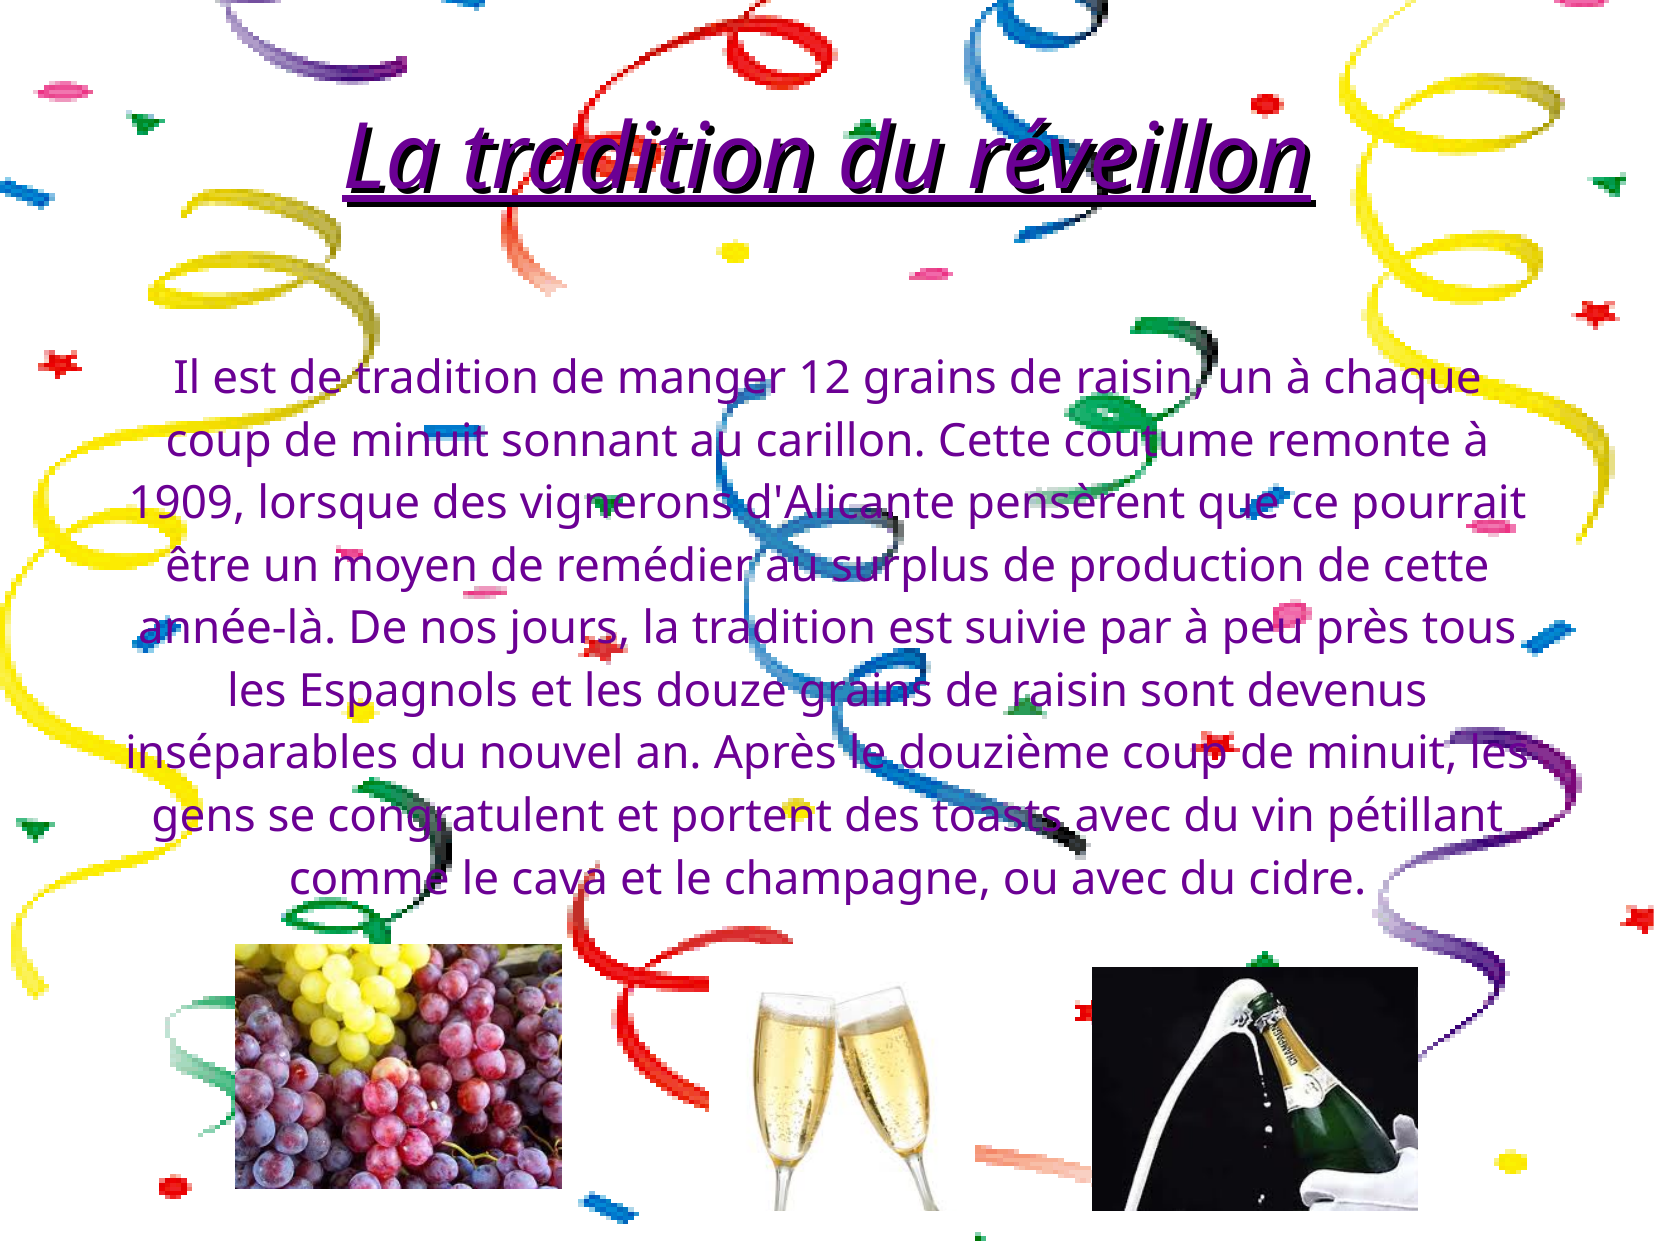

# La tradition du réveillon
Il est de tradition de manger 12 grains de raisin, un à chaque coup de minuit sonnant au carillon. Cette coutume remonte à 1909, lorsque des vignerons d'Alicante pensèrent que ce pourrait être un moyen de remédier au surplus de production de cette année-là. De nos jours, la tradition est suivie par à peu près tous les Espagnols et les douze grains de raisin sont devenus inséparables du nouvel an. Après le douzième coup de minuit, les gens se congratulent et portent des toasts avec du vin pétillant comme le cava et le champagne, ou avec du cidre.